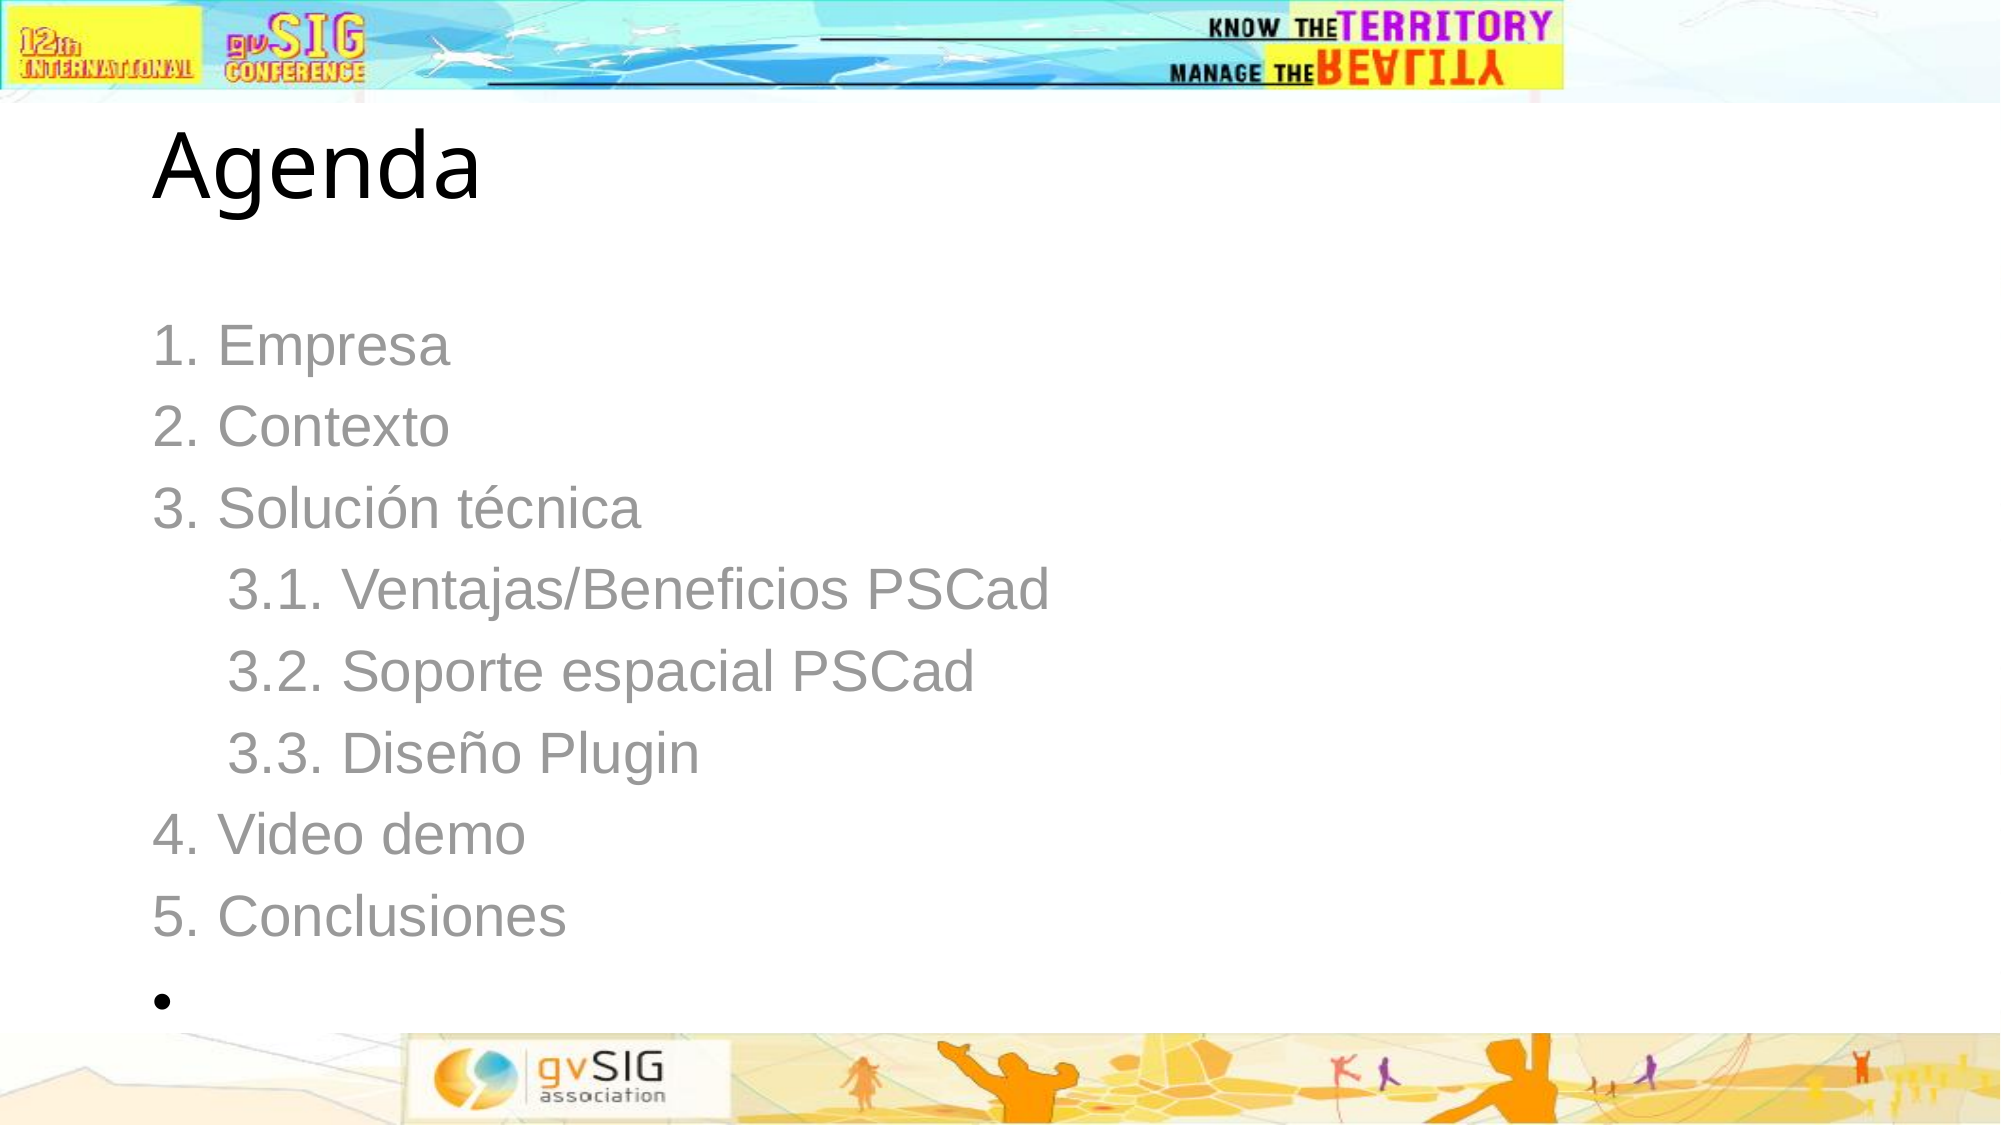

# Agenda
1. Empresa
2. Contexto
3. Solución técnica
	3.1. Ventajas/Beneficios PSCad
	3.2. Soporte espacial PSCad
	3.3. Diseño Plugin
4. Video demo
5. Conclusiones